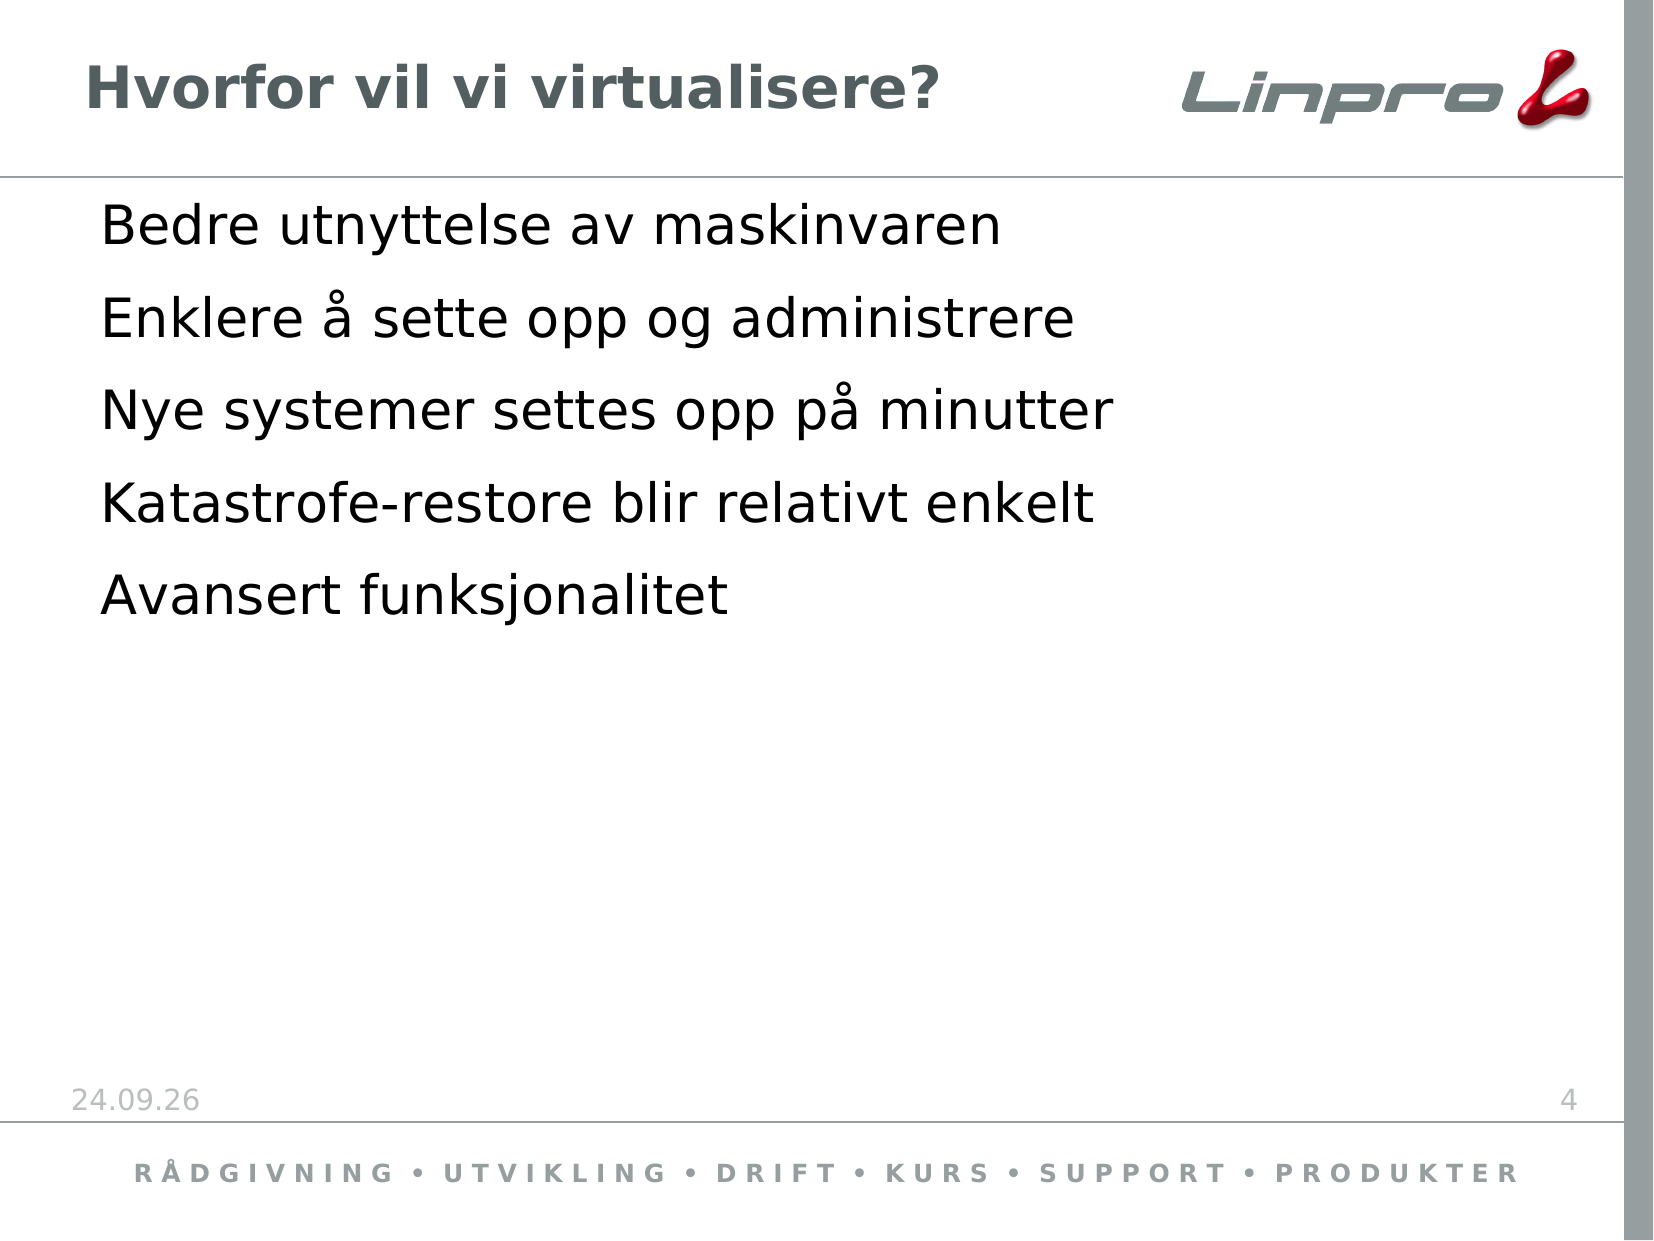

# Hvorfor vil vi virtualisere?
Bedre utnyttelse av maskinvaren
Enklere å sette opp og administrere
Nye systemer settes opp på minutter
Katastrofe-restore blir relativt enkelt
Avansert funksjonalitet
4